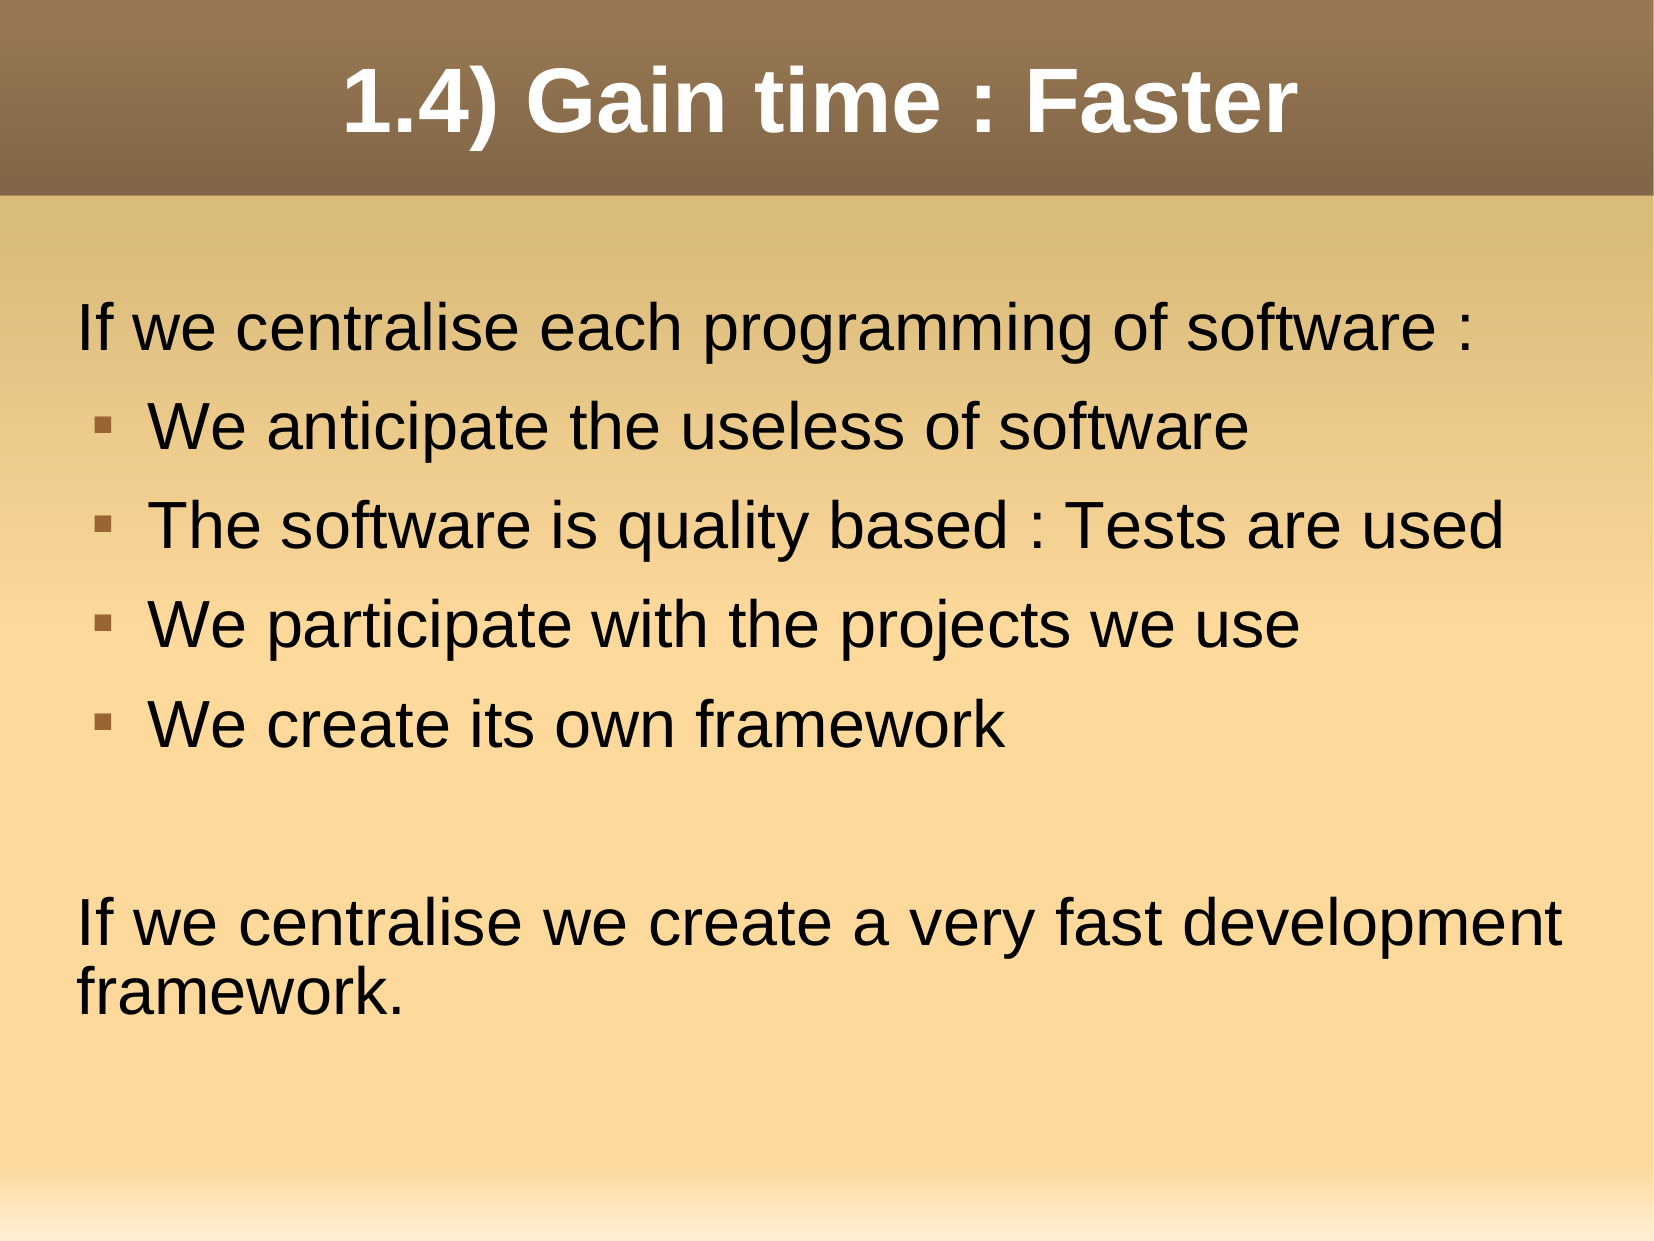

# 1.4) Gain time : Faster
If we centralise each programming of software :
We anticipate the useless of software
The software is quality based : Tests are used
We participate with the projects we use
We create its own framework
If we centralise we create a very fast development framework.